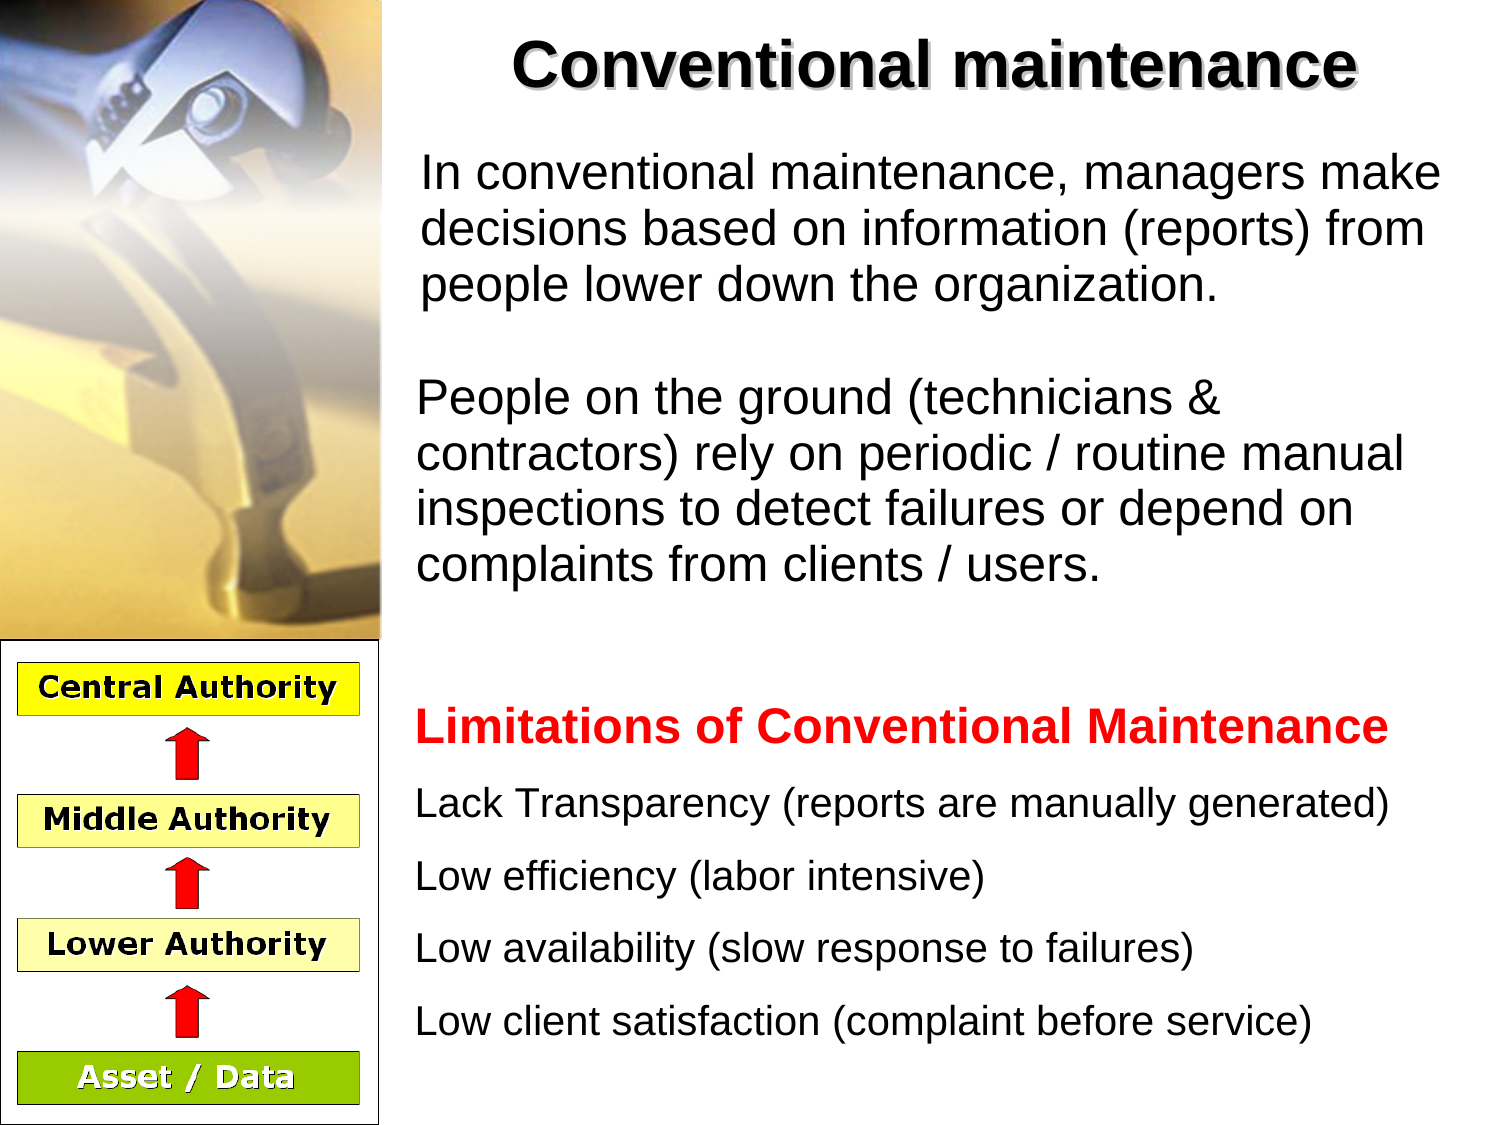

Conventional maintenance
In conventional maintenance, managers make decisions based on information (reports) from people lower down the organization.
People on the ground (technicians & contractors) rely on periodic / routine manual inspections to detect failures or depend on complaints from clients / users.
Limitations of Conventional Maintenance
Lack Transparency (reports are manually generated)
Low efficiency (labor intensive)
Low availability (slow response to failures)
Low client satisfaction (complaint before service)